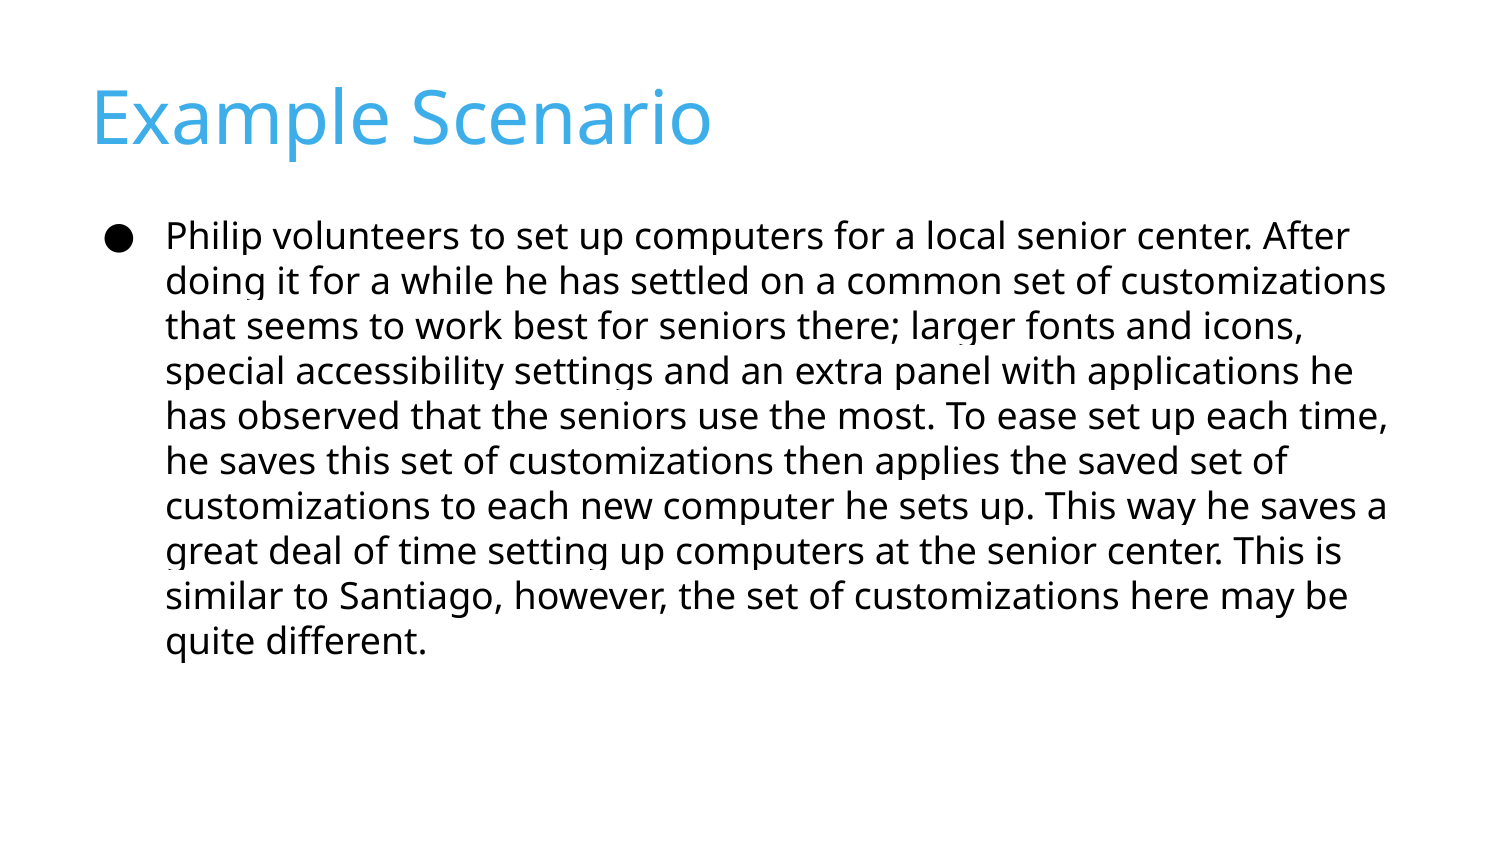

# Example Scenario
Philip volunteers to set up computers for a local senior center. After doing it for a while he has settled on a common set of customizations that seems to work best for seniors there; larger fonts and icons, special accessibility settings and an extra panel with applications he has observed that the seniors use the most. To ease set up each time, he saves this set of customizations then applies the saved set of customizations to each new computer he sets up. This way he saves a great deal of time setting up computers at the senior center. This is similar to Santiago, however, the set of customizations here may be quite different.